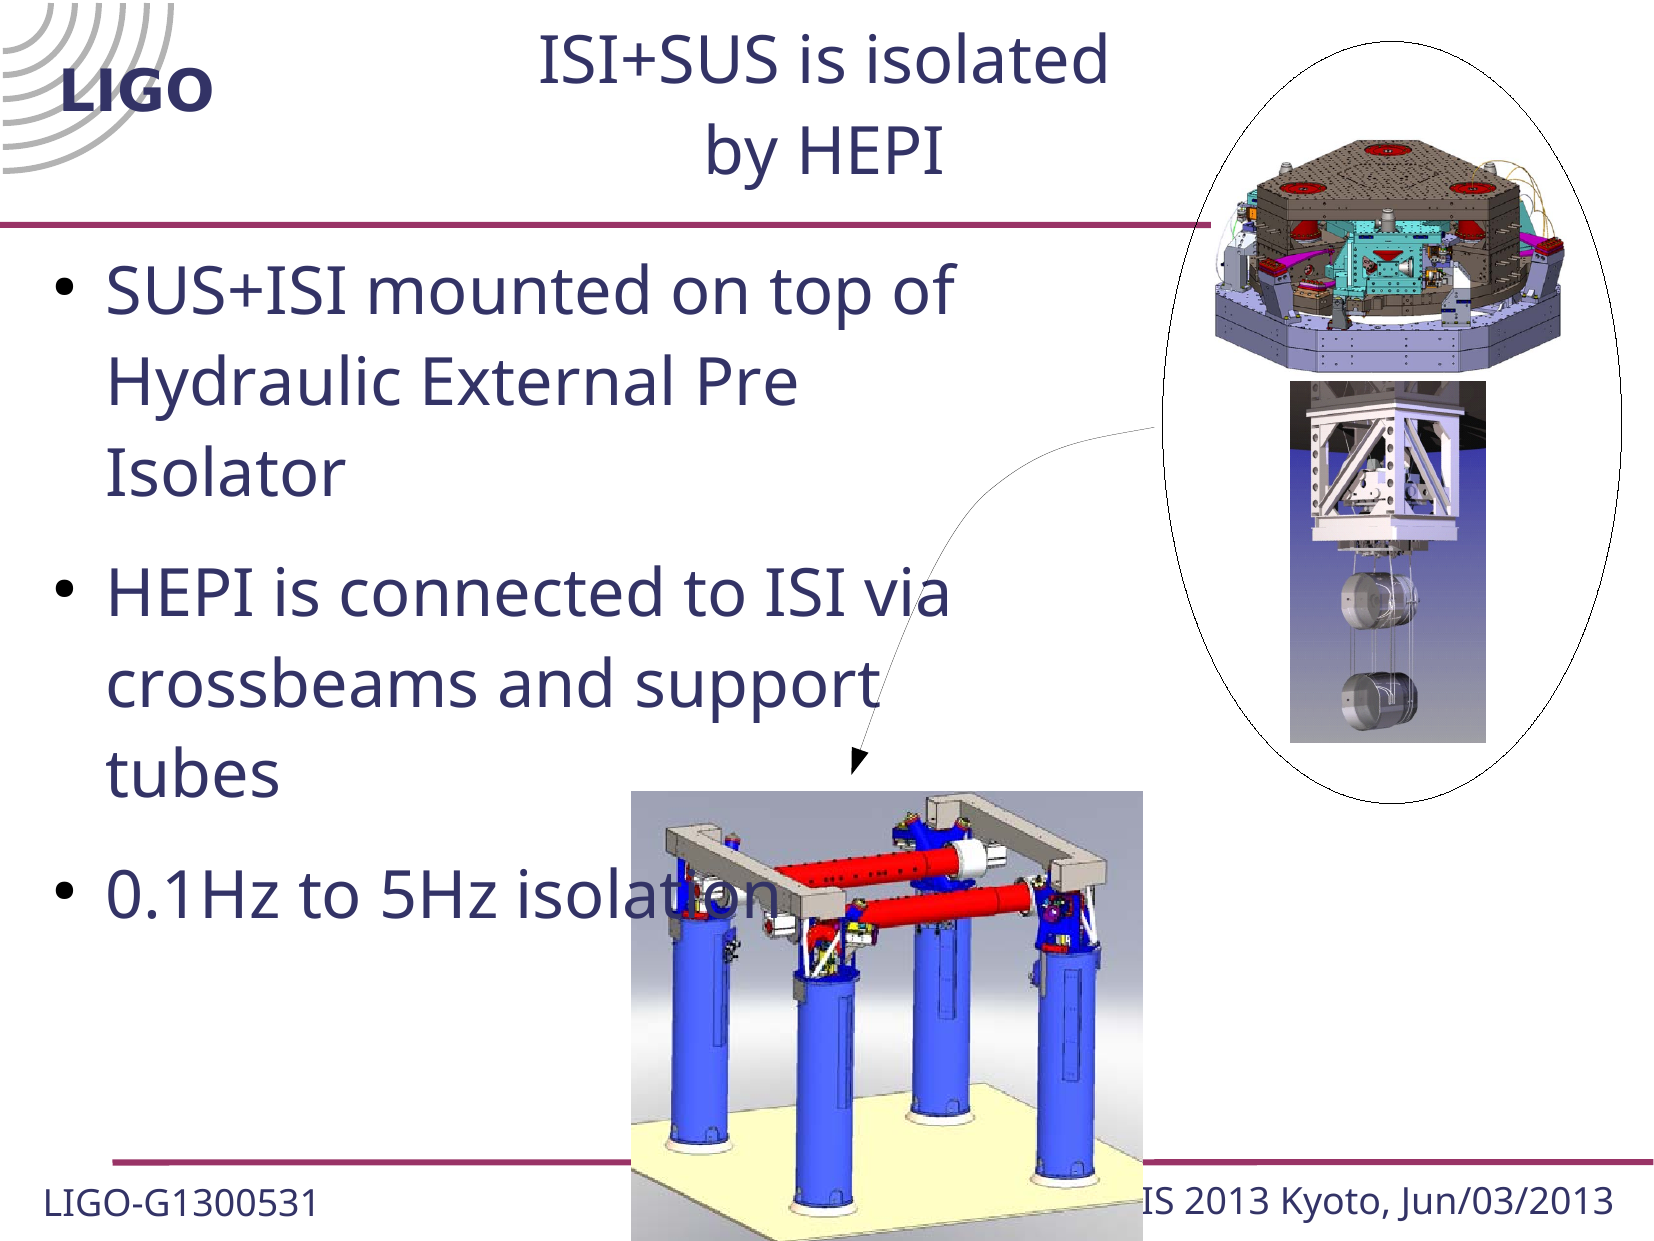

# ISI+SUS is isolated by HEPI
SUS+ISI mounted on top of Hydraulic External Pre Isolator
HEPI is connected to ISI via crossbeams and support tubes
0.1Hz to 5Hz isolation